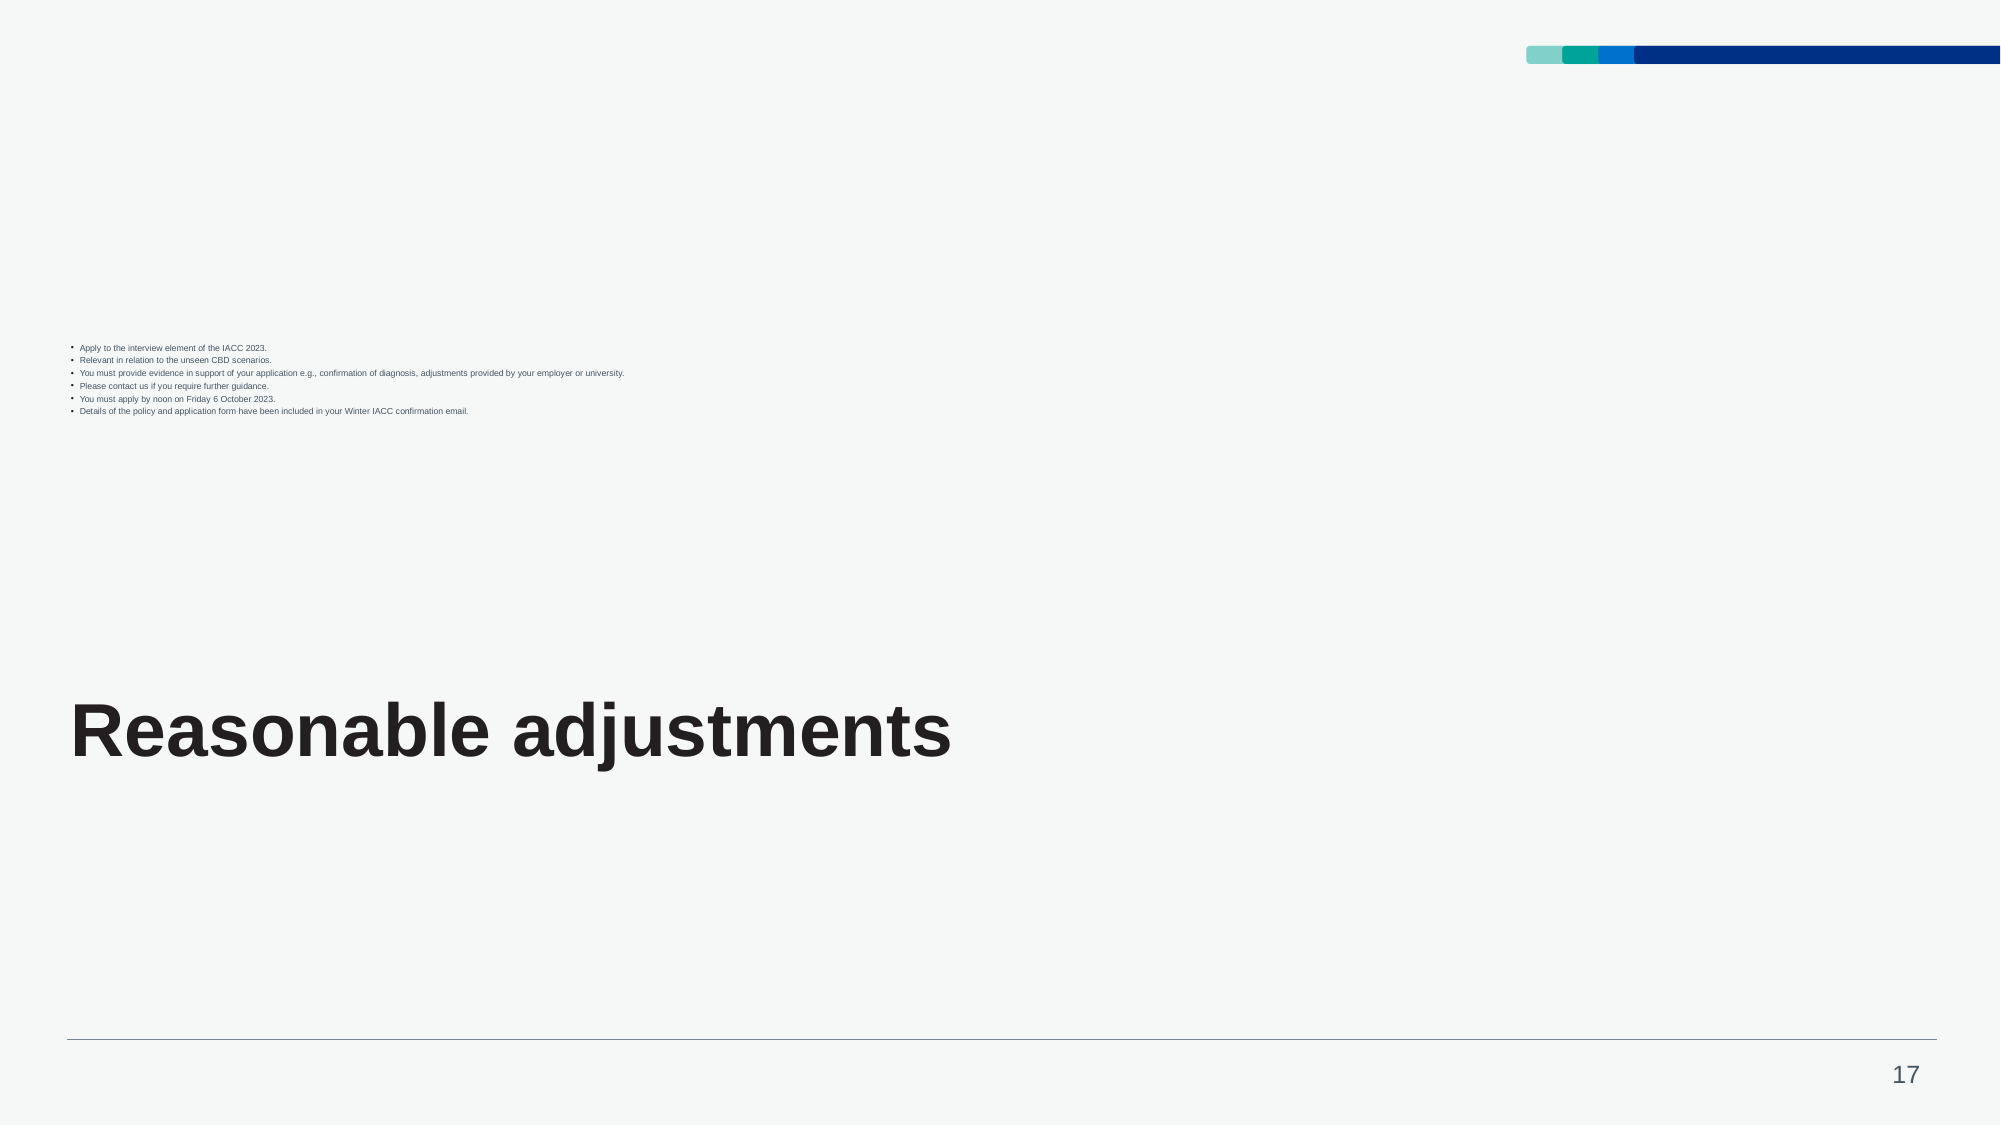

# Apply to the interview element of the IACC 2023.
Relevant in relation to the unseen CBD scenarios.
You must provide evidence in support of your application e.g., confirmation of diagnosis, adjustments provided by your employer or university.
Please contact us if you require further guidance.
You must apply by noon on Friday 6 October 2023.
Details of the policy and application form have been included in your Winter IACC confirmation email.
Reasonable adjustments